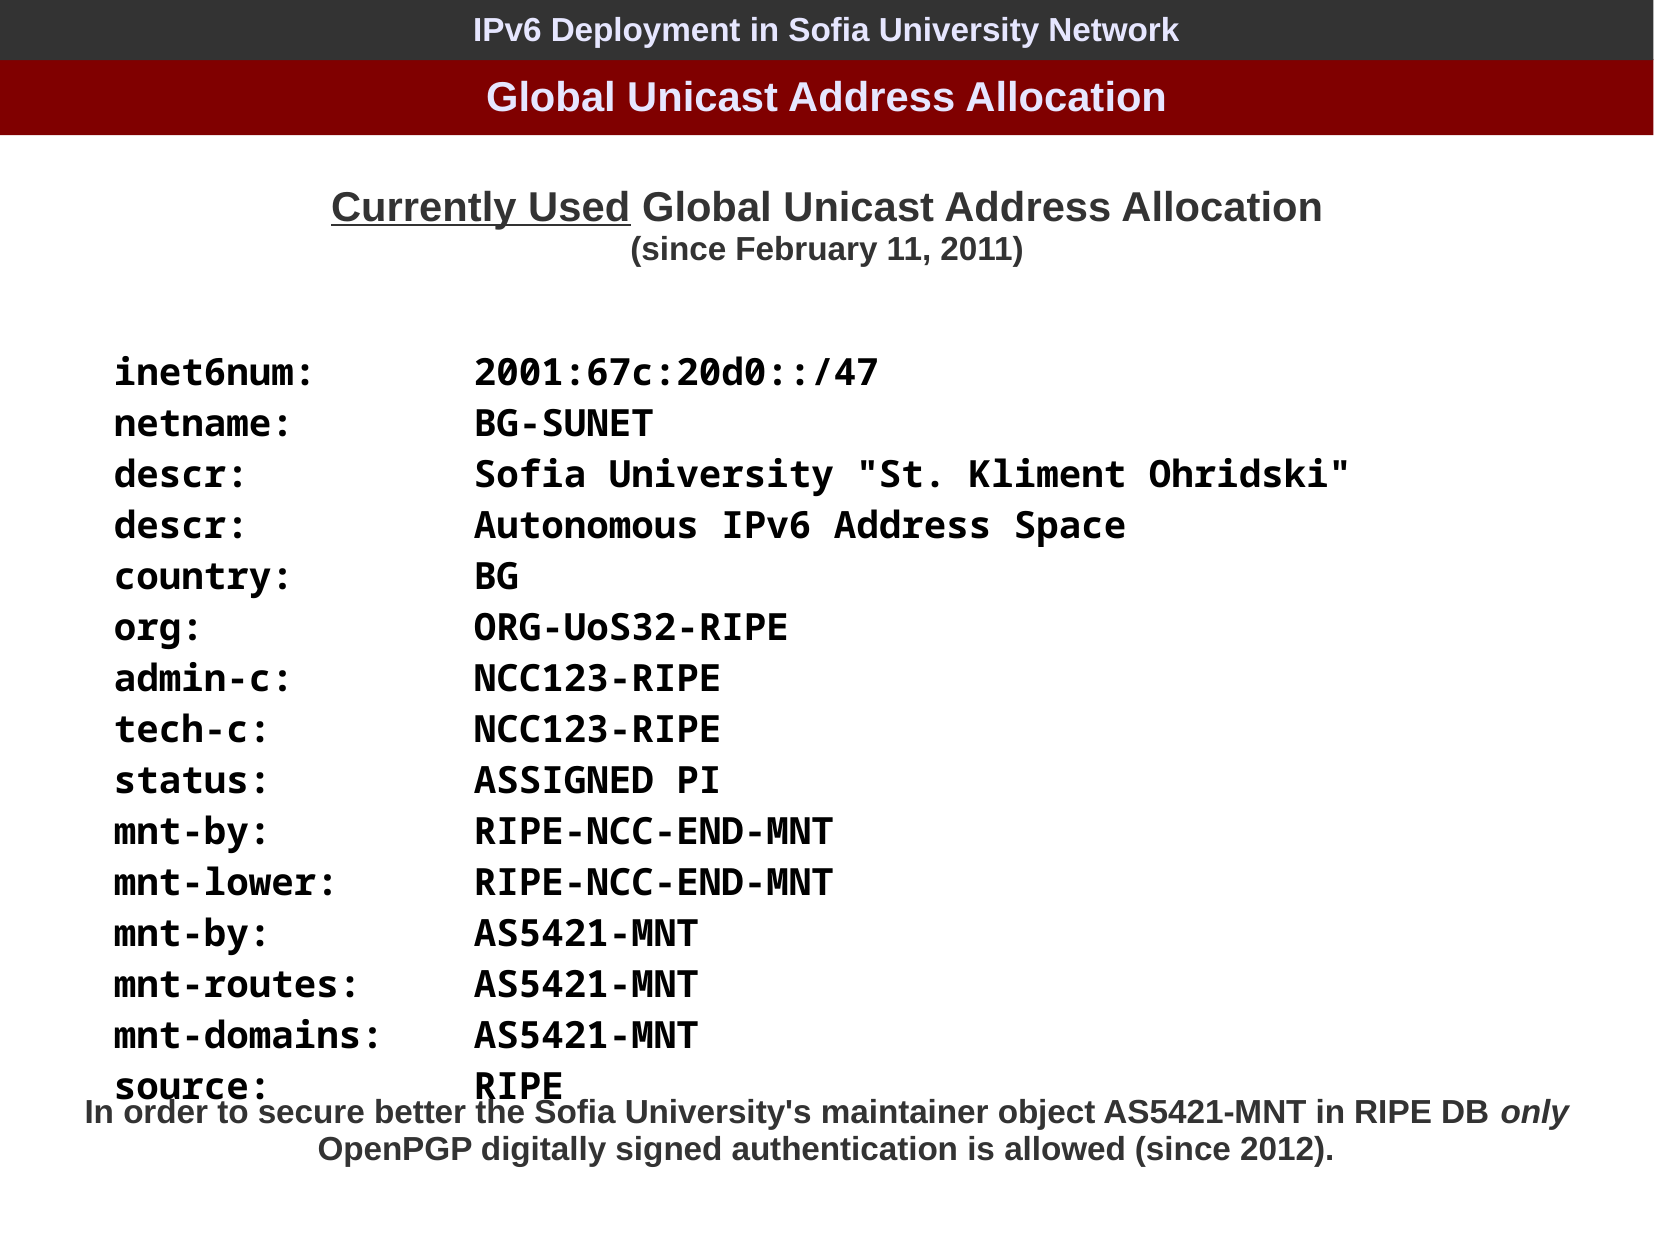

IPv6 Deployment in Sofia University Network
Global Unicast Address Allocation
Currently Used Global Unicast Address Allocation
(since February 11, 2011)
inet6num: 2001:67c:20d0::/47
netname: BG-SUNET
descr: Sofia University "St. Kliment Ohridski"
descr: Autonomous IPv6 Address Space
country: BG
org: ORG-UoS32-RIPE
admin-c: NCC123-RIPE
tech-c: NCC123-RIPE
status: ASSIGNED PI
mnt-by: RIPE-NCC-END-MNT
mnt-lower: RIPE-NCC-END-MNT
mnt-by: AS5421-MNT
mnt-routes: AS5421-MNT
mnt-domains: AS5421-MNT
source: RIPE
In order to secure better the Sofia University's maintainer object AS5421-MNT in RIPE DB only OpenPGP digitally signed authentication is allowed (since 2012).